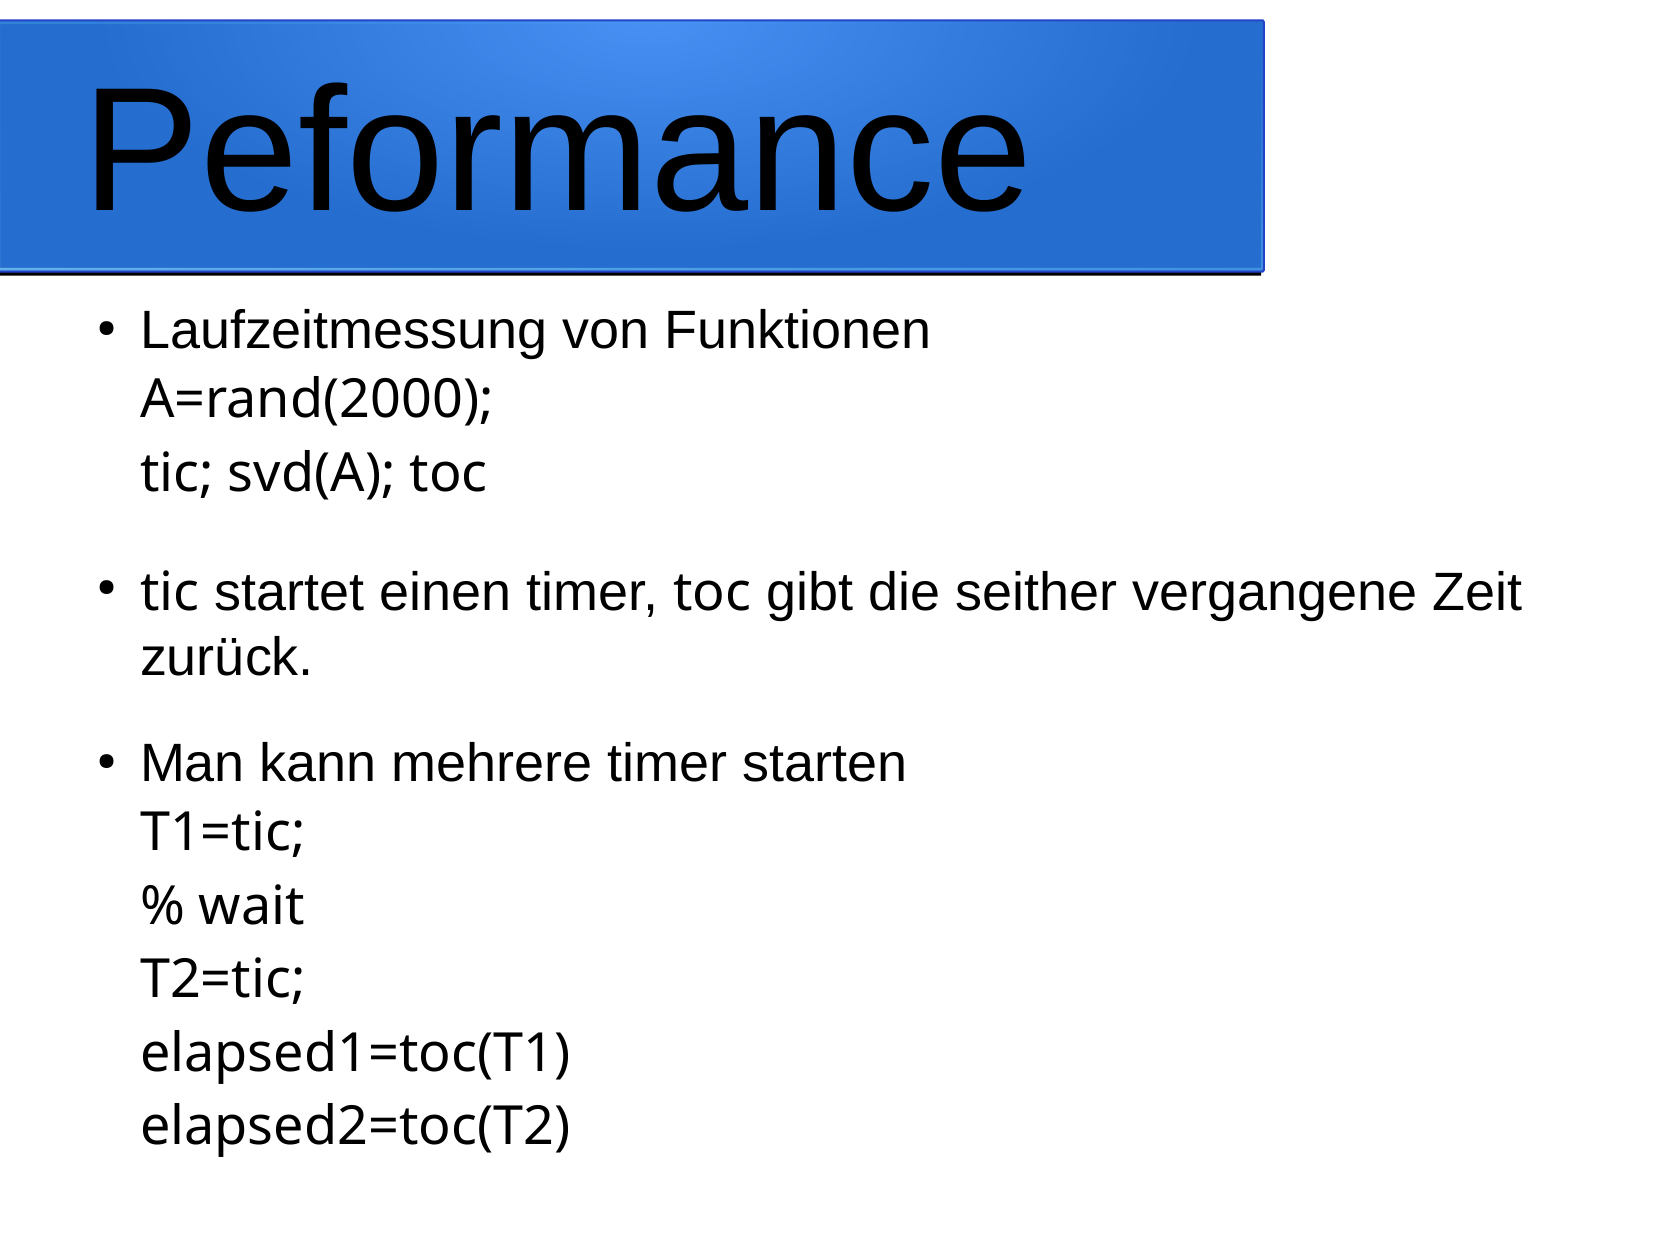

# Peformance
Laufzeitmessung von Funktionen
A=rand(2000);
tic; svd(A); toc
tic startet einen timer, toc gibt die seither vergangene Zeit zurück.
Man kann mehrere timer starten
T1=tic;
% wait
T2=tic;
elapsed1=toc(T1)
elapsed2=toc(T2)